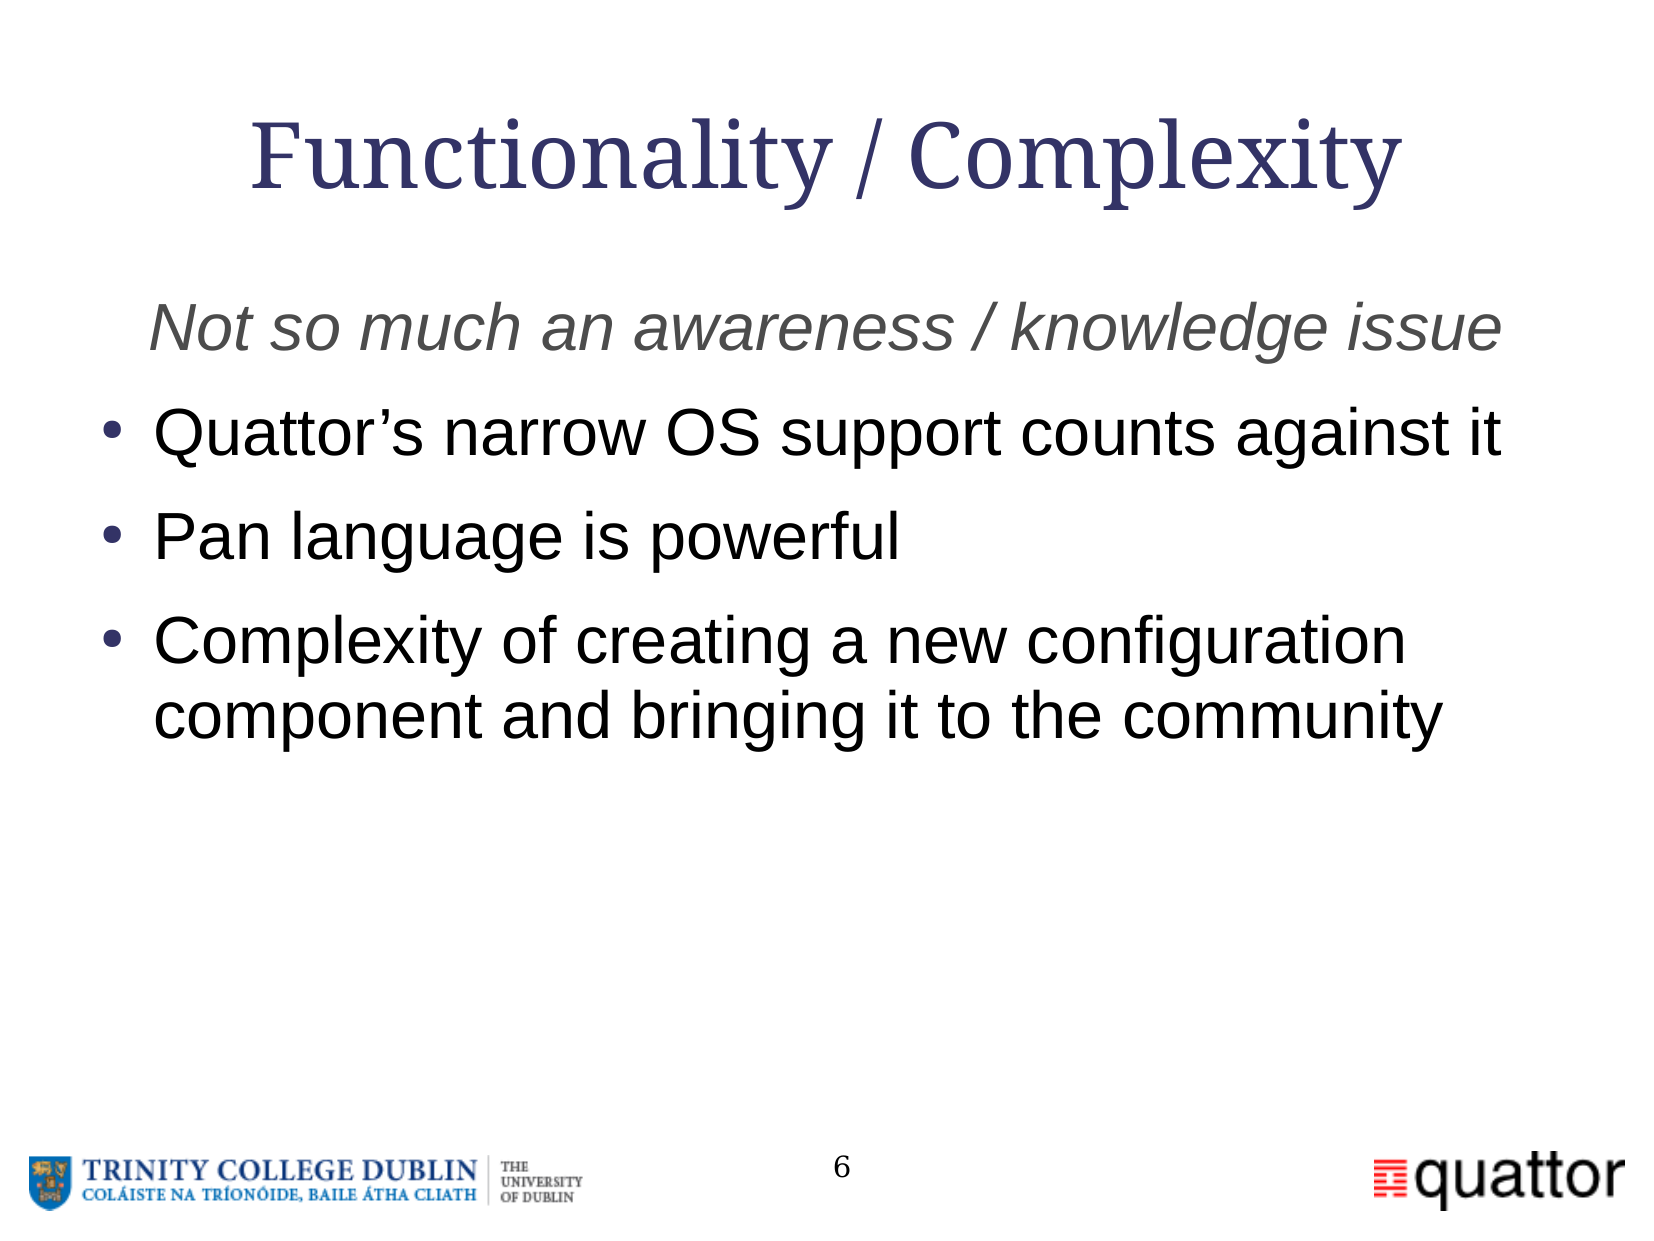

# Functionality / Complexity
Not so much an awareness / knowledge issue
Quattor’s narrow OS support counts against it
Pan language is powerful
Complexity of creating a new configuration component and bringing it to the community
6